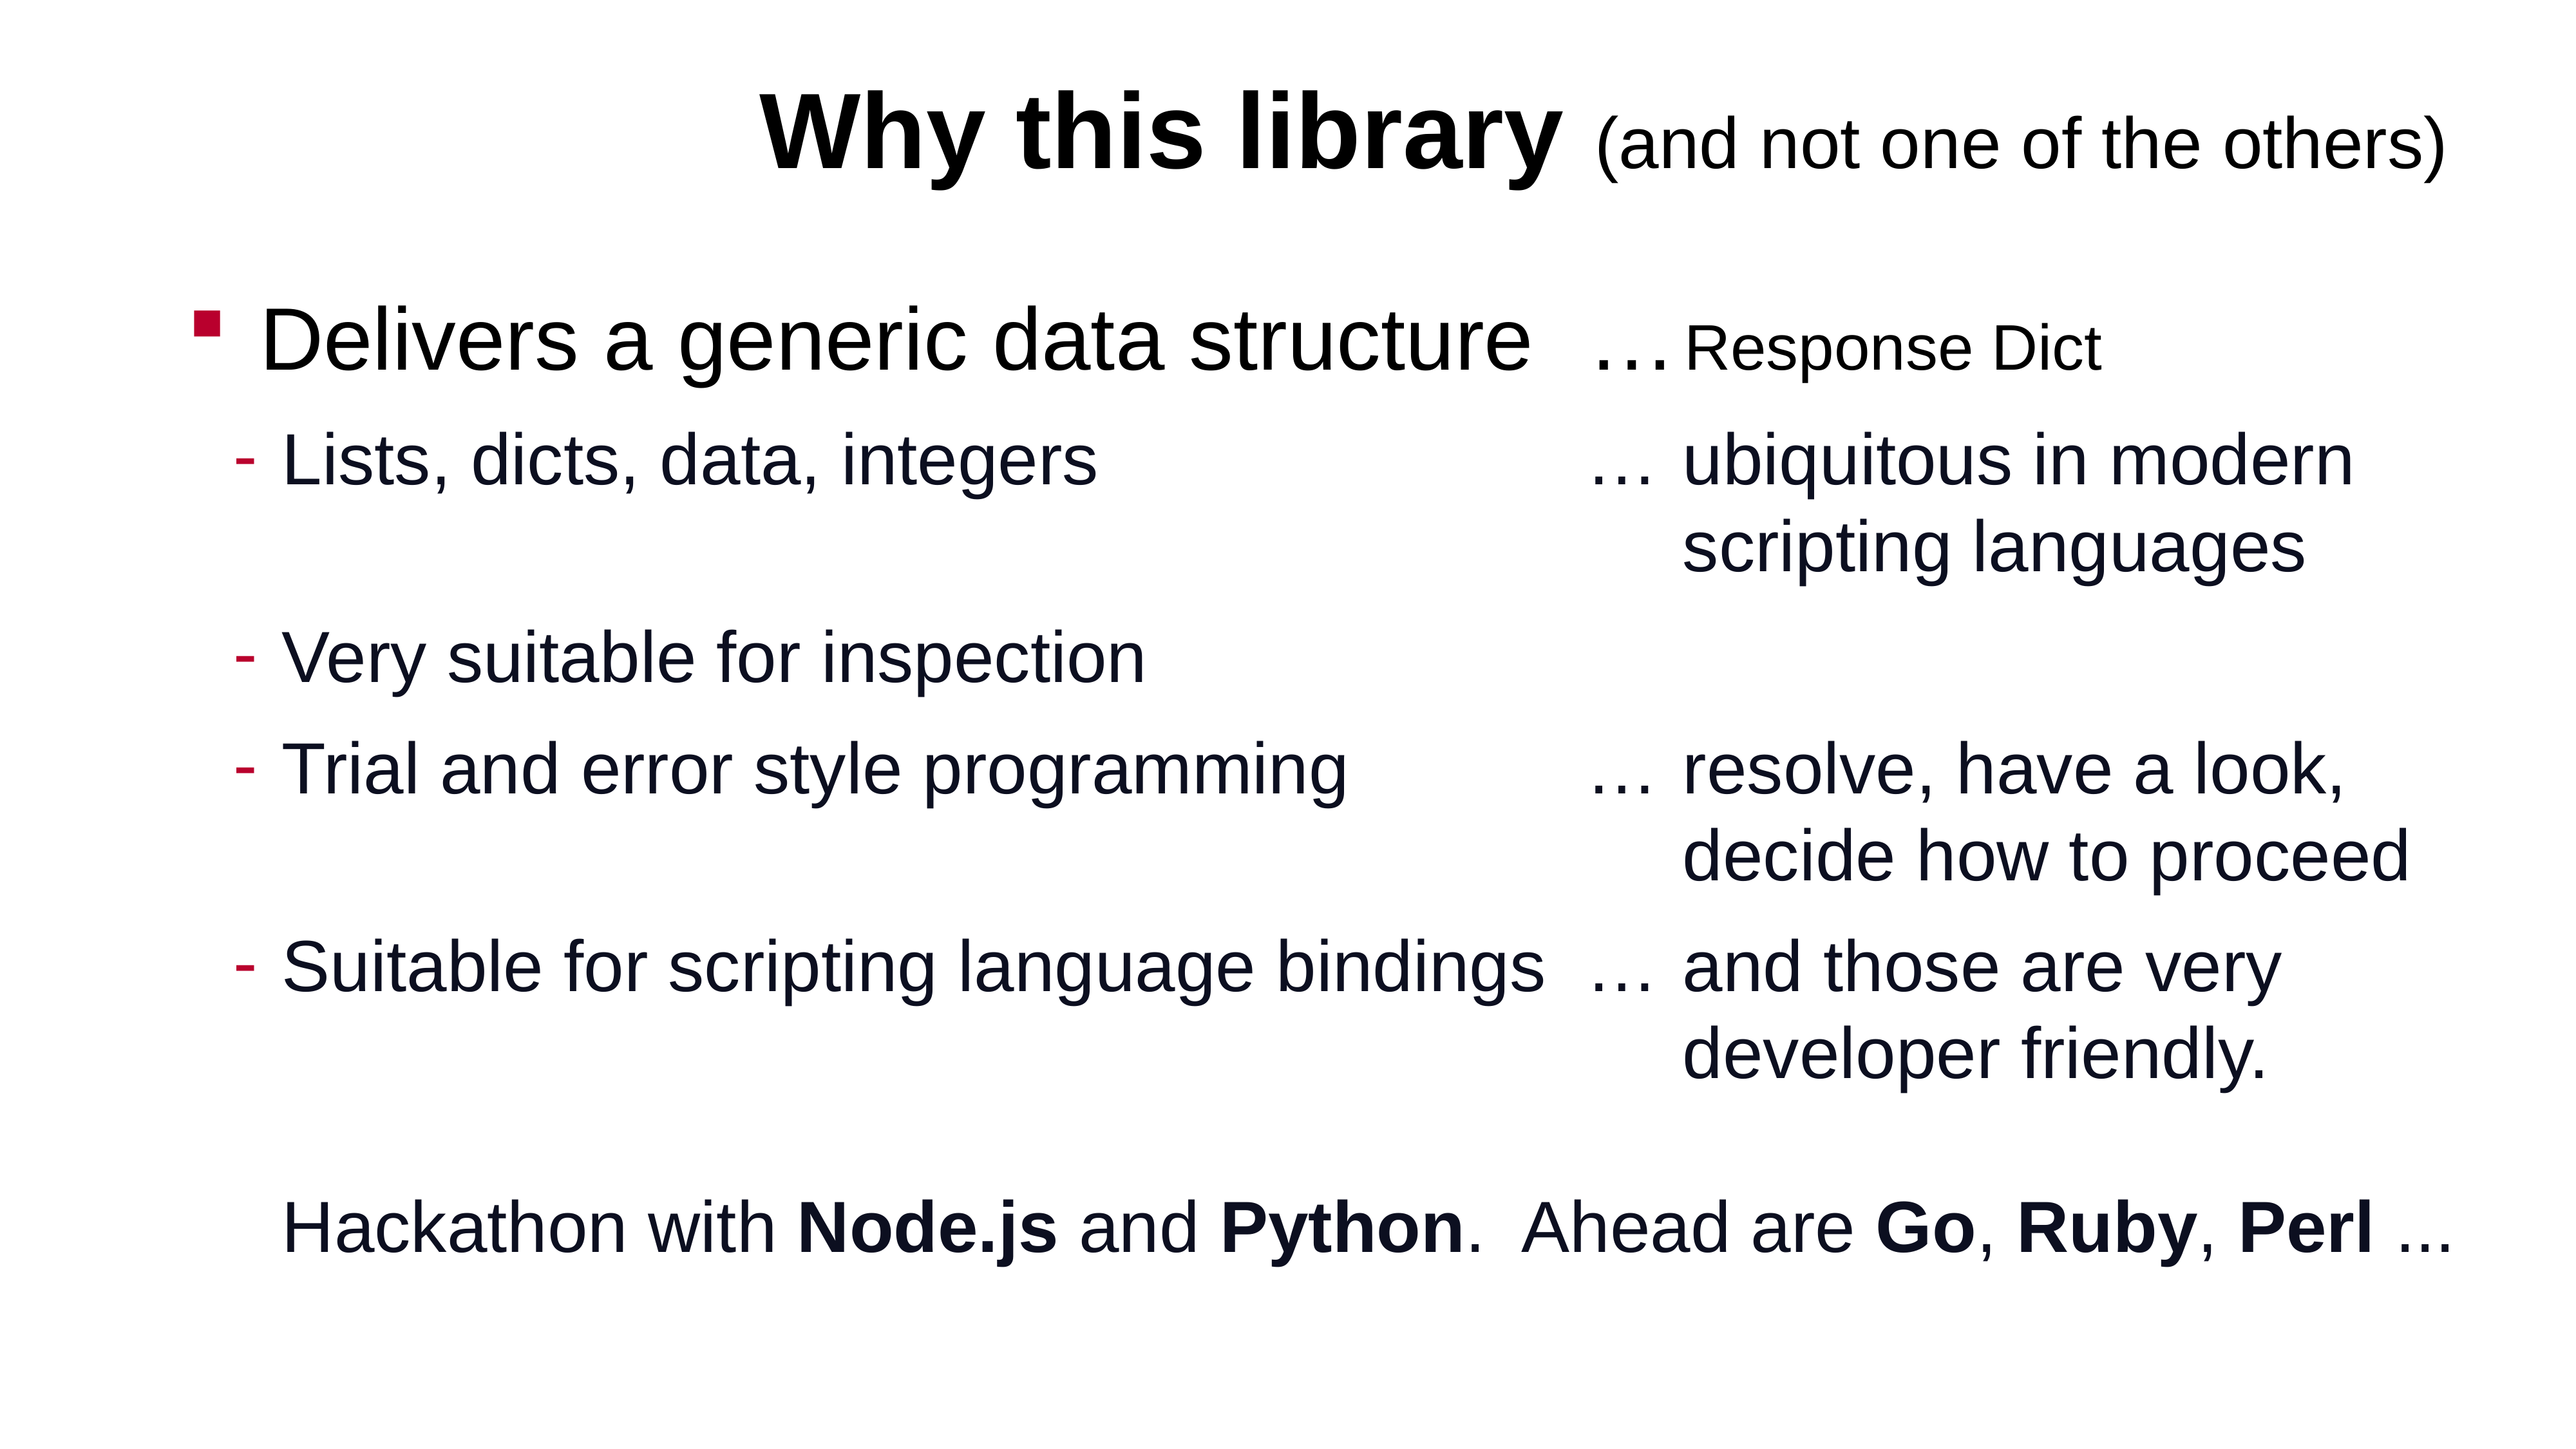

# Why this library (and not one of the others)
 Delivers a generic data structure		…	Response Dict
Lists, dicts, data, integers										…	ubiquitous in modern
																				scripting languages
Very suitable for inspection
Trial and error style programming					…	resolve, have a look,
																				decide how to proceed
Suitable for scripting language bindings	…	and those are very
																				developer friendly.
Hackathon with Node.js and Python. Ahead are Go, Ruby, Perl ...